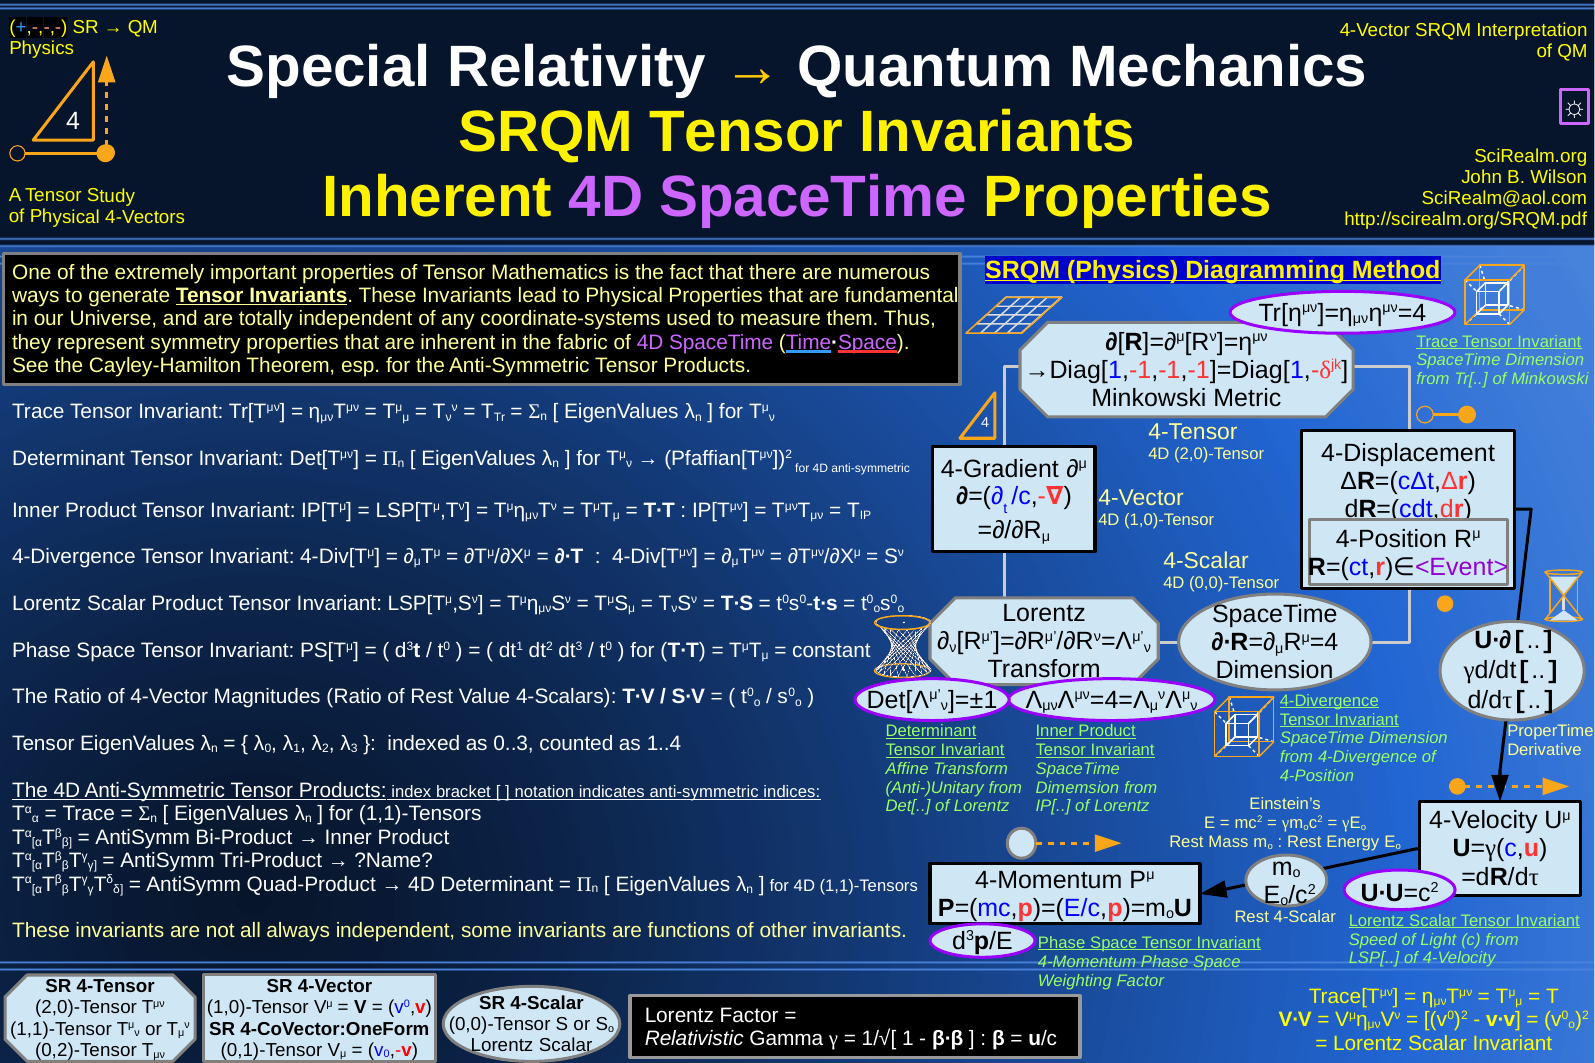

(+,-,-,-) SR → QM
Physics
A Tensor Study
of Physical 4-Vectors
4-Vector SRQM Interpretation
of QM
SciRealm.org
John B. Wilson
SciRealm@aol.com
http://scirealm.org/SRQM.pdf
# Special Relativity → Quantum Mechanics SRQM Tensor Invariants Inherent 4D SpaceTime Properties
4
☼
SRQM (Physics) Diagramming Method
One of the extremely important properties of Tensor Mathematics is the fact that there are numerous ways to generate Tensor Invariants. These Invariants lead to Physical Properties that are fundamental in our Universe, and are totally independent of any coordinate-systems used to measure them. Thus,
they represent symmetry properties that are inherent in the fabric of 4D SpaceTime (Time·Space).
See the Cayley-Hamilton Theorem, esp. for the Anti-Symmetric Tensor Products.
Trace Tensor Invariant: Tr[Tμν] = ημνTμν = Tμμ = Tνν = TTr = Σn [ EigenValues λn ] for Tμν
Determinant Tensor Invariant: Det[Tμν] = Πn [ EigenValues λn ] for Tμν → (Pfaffian[Tμν])2 for 4D anti-symmetric
Inner Product Tensor Invariant: IP[Tμ] = LSP[Tμ,Tν] = TμημνTν = TμTμ = T∙T : IP[Tμν] = TμνTμν = TIP
4-Divergence Tensor Invariant: 4-Div[Tμ] = ∂μTμ = ∂Tμ/∂Xμ = ∂∙T : 4-Div[Tμν] = ∂μTμν = ∂Tμν/∂Xμ = Sν
Lorentz Scalar Product Tensor Invariant: LSP[Tμ,Sν] = TμημνSν = TμSμ = TνSν = T∙S = t0s0-t∙s = t0os0o
Phase Space Tensor Invariant: PS[Tμ] = ( d3t / t0 ) = ( dt1 dt2 dt3 / t0 ) for (T∙T) = TμTμ = constant
The Ratio of 4-Vector Magnitudes (Ratio of Rest Value 4-Scalars): T∙V / S∙V = ( t0o / s0o )
Tensor EigenValues λn = { λ0, λ1, λ2, λ3 }: indexed as 0..3, counted as 1..4
The 4D Anti-Symmetric Tensor Products: index bracket [ ] notation indicates anti-symmetric indices:
Tαα = Trace = Σn [ EigenValues λn ] for (1,1)-Tensors
Tα[αTββ] = AntiSymm Bi-Product → Inner Product
Tα[αTββTγγ] = AntiSymm Tri-Product → ?Name?
Tα[αTββTγγTδδ] = AntiSymm Quad-Product → 4D Determinant = Πn [ EigenValues λn ] for 4D (1,1)-Tensors
These invariants are not all always independent, some invariants are functions of other invariants.
Tr[ημν]=ημνημν=4
∂[R]=∂μ[Rν]=ημν
→Diag[1,-1,-1,-1]=Diag[1,-δjk]
Minkowski Metric
Trace Tensor Invariant
SpaceTime Dimension
from Tr[..] of Minkowski
 4
4-Tensor
4D (2,0)-Tensor
4-Displacement
ΔR=(cΔt,Δr)
dR=(cdt,dr)
4-Gradient ∂μ
∂=(∂t /c,-∇)
=∂/∂Rμ
4-Vector
4D (1,0)-Tensor
4-Position Rμ
R=(ct,r)∈<Event>
4-Scalar
4D (0,0)-Tensor
SpaceTime
∂∙R=∂μRμ=4
Dimension
Lorentz
∂ν[Rμ’]=∂Rμ’/∂Rν=Λμ’ν
Transform
 U∙∂[..]
 γd/dt[..]
d/dτ[..]
Det[Λμ’ν]=±1
ΛμνΛμν=4=ΛμνΛμν
4-Divergence
Tensor Invariant
SpaceTime Dimension
from 4-Divergence of 4-Position
ProperTime
Derivative
Determinant	Inner Product
Tensor Invariant	Tensor Invariant
Affine Transform 	SpaceTime
(Anti-)Unitary from	Dimemsion from
Det[..] of Lorentz	IP[..] of Lorentz
Einstein’s
E = mc2 = γmoc2 = γEo
Rest Mass mo : Rest Energy Eo
Rest 4-Scalar
4-Velocity Uμ
U=γ(c,u)
=dR/dτ
mo
 Eo/c2
4-Momentum Pμ
P=(mc,p)=(E/c,p)=moU
U∙U=c2
Lorentz Scalar Tensor Invariant
Speed of Light (c) from
LSP[..] of 4-Velocity
d3p/E
Phase Space Tensor Invariant
4-Momentum Phase Space
Weighting Factor
SR 4-Tensor
(2,0)-Tensor Tμν
(1,1)-Tensor Tμν or Tμν
(0,2)-Tensor Tμν
SR 4-Vector
(1,0)-Tensor Vμ = V = (v0,v)
SR 4-CoVector:OneForm
(0,1)-Tensor Vμ = (v0,-v)
Trace[Tμν] = ημνTμν = Tμμ = T
V∙V = VμημνVν = [(v0)2 - v∙v] = (v0o)2
= Lorentz Scalar Invariant
SR 4-Scalar
(0,0)-Tensor S or So
Lorentz Scalar
Lorentz Factor =
Relativistic Gamma γ = 1/√[ 1 - β∙β ] : β = u/c